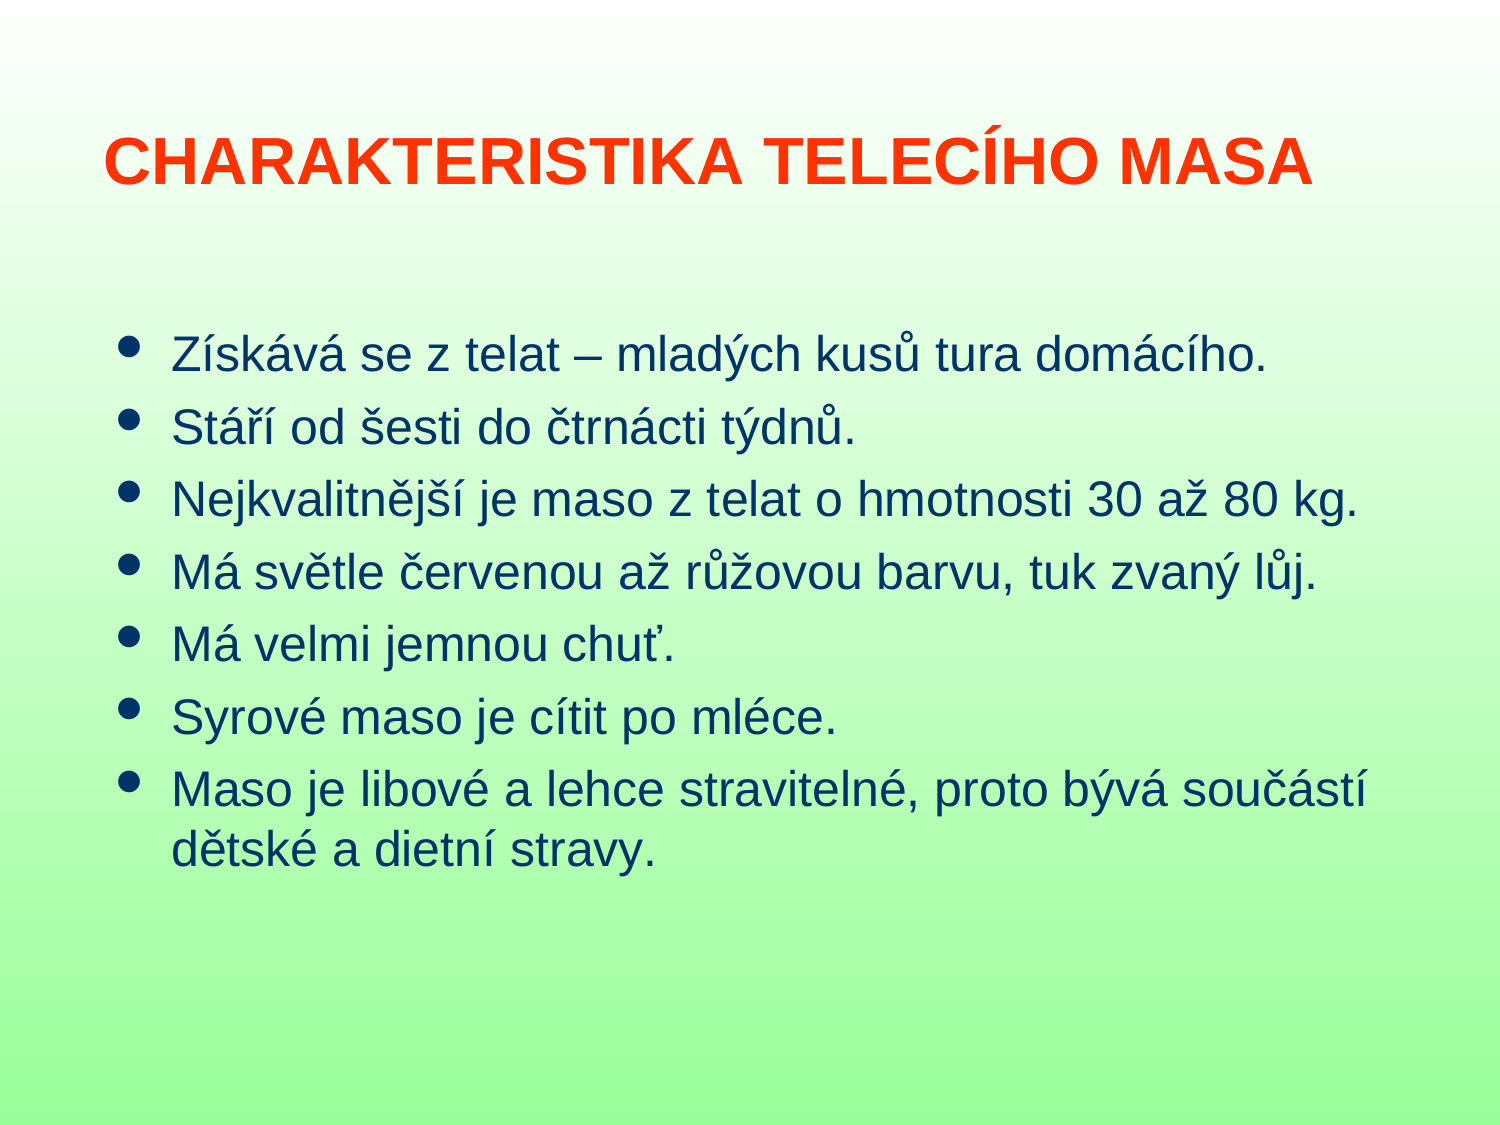

# CHARAKTERISTIKA TELECÍHO MASA
Získává se z telat – mladých kusů tura domácího.
Stáří od šesti do čtrnácti týdnů.
Nejkvalitnější je maso z telat o hmotnosti 30 až 80 kg.
Má světle červenou až růžovou barvu, tuk zvaný lůj.
Má velmi jemnou chuť.
Syrové maso je cítit po mléce.
Maso je libové a lehce stravitelné, proto bývá součástí dětské a dietní stravy.